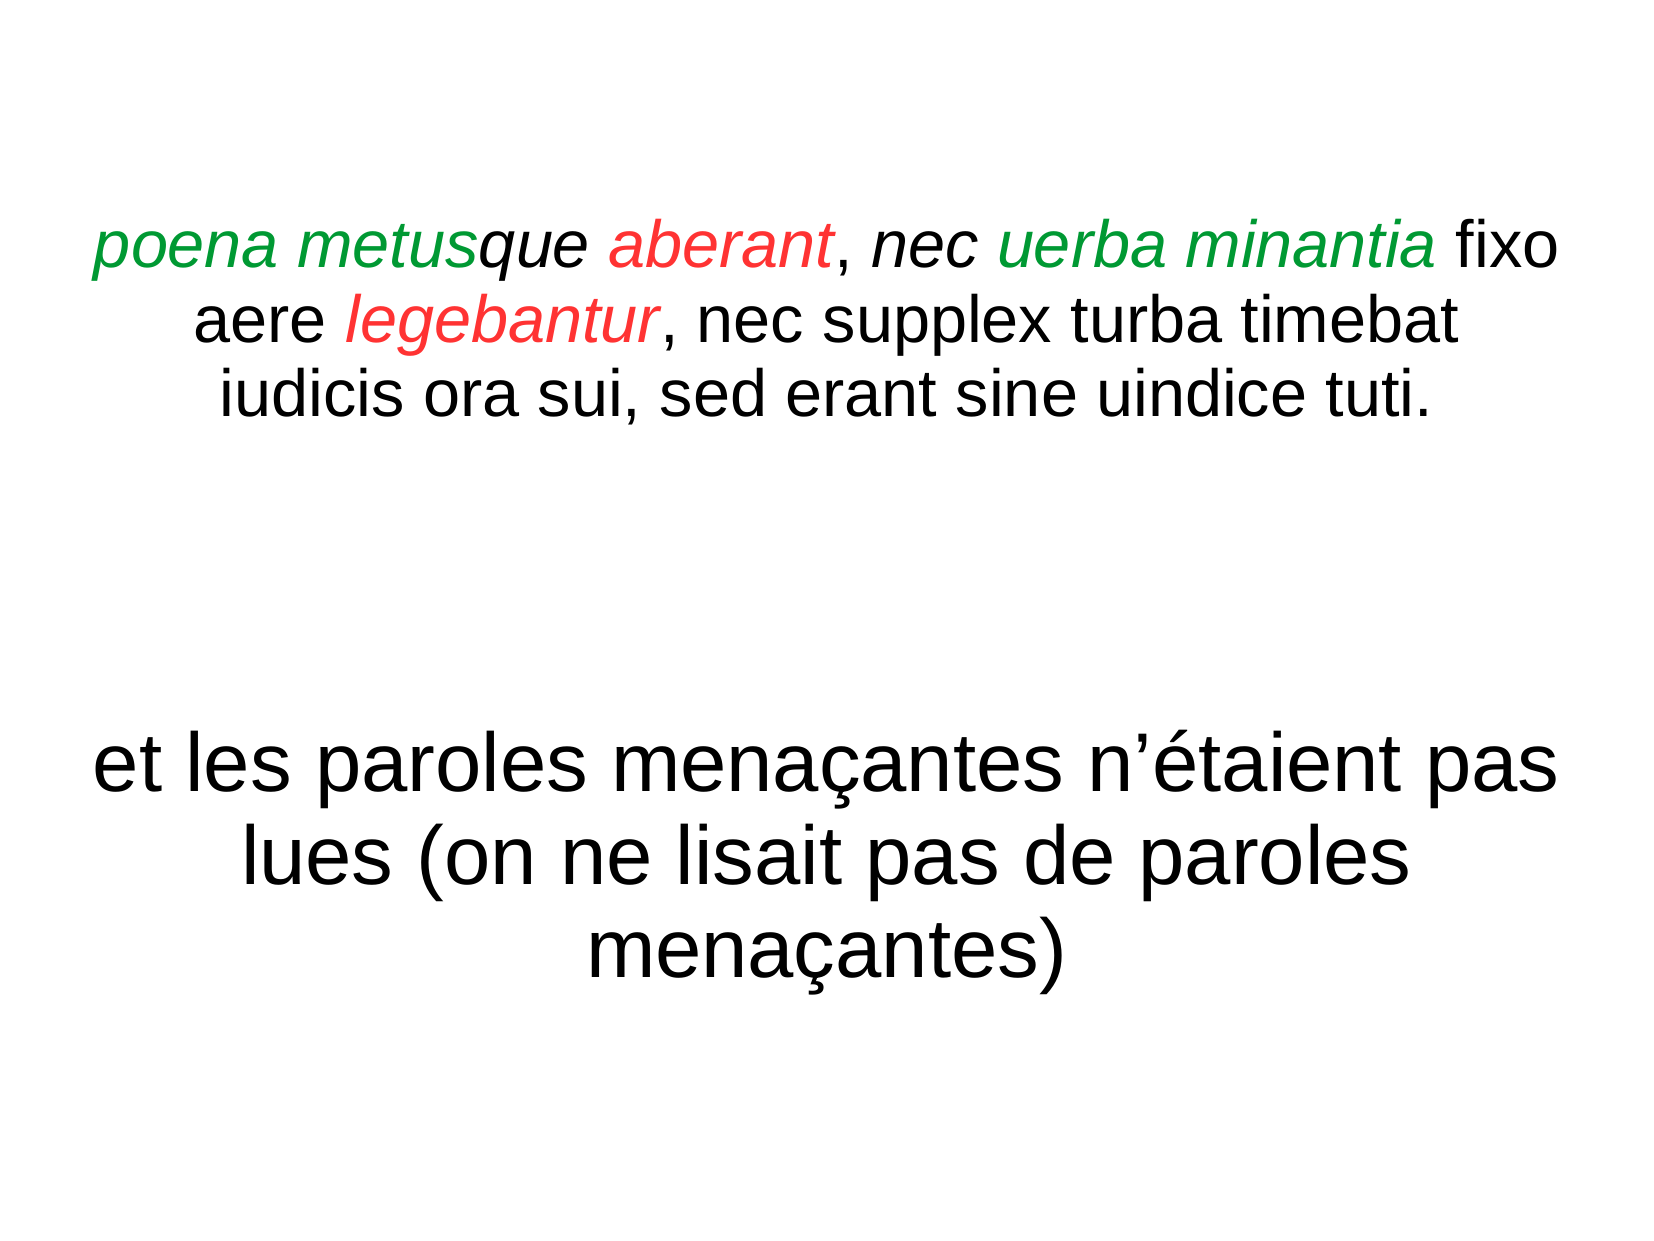

# poena metusque aberant, nec uerba minantia fixo aere legebantur, nec supplex turba timebat iudicis ora sui, sed erant sine uindice tuti.
et les paroles menaçantes n’étaient pas lues (on ne lisait pas de paroles menaçantes)